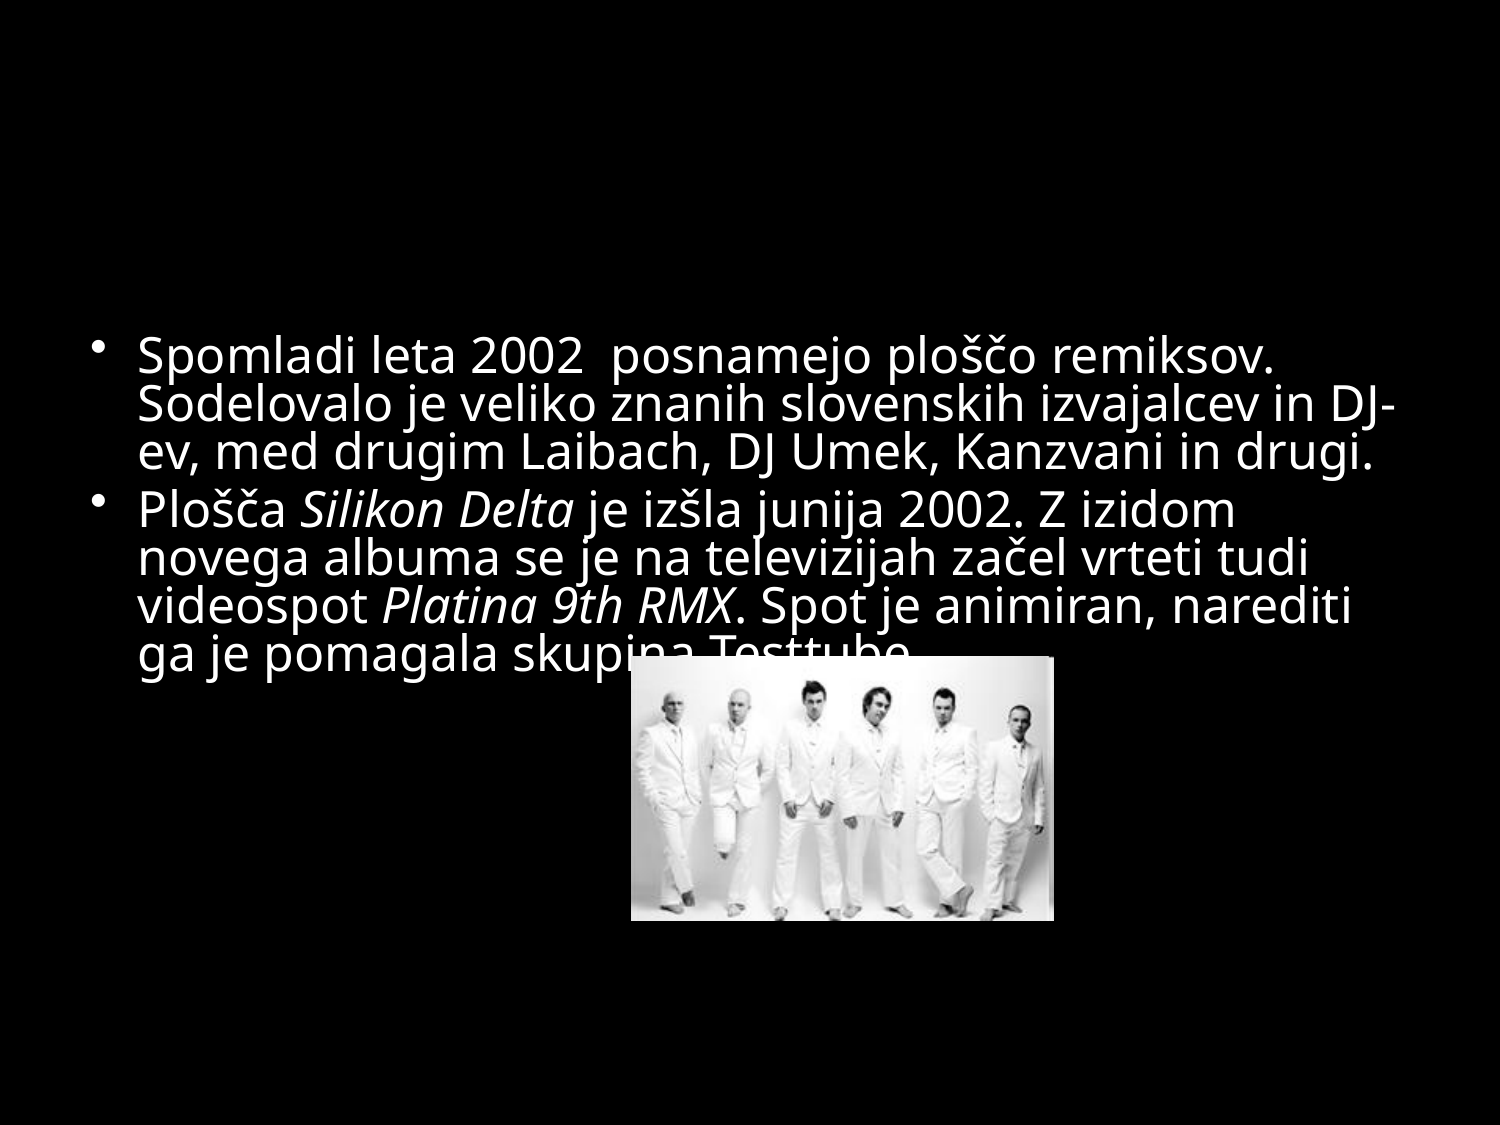

# 2002
Spomladi leta 2002 posnamejo ploščo remiksov. Sodelovalo je veliko znanih slovenskih izvajalcev in DJ-ev, med drugim Laibach, DJ Umek, Kanzvani in drugi.
Plošča Silikon Delta je izšla junija 2002. Z izidom novega albuma se je na televizijah začel vrteti tudi videospot Platina 9th RMX. Spot je animiran, narediti ga je pomagala skupina Testtube.